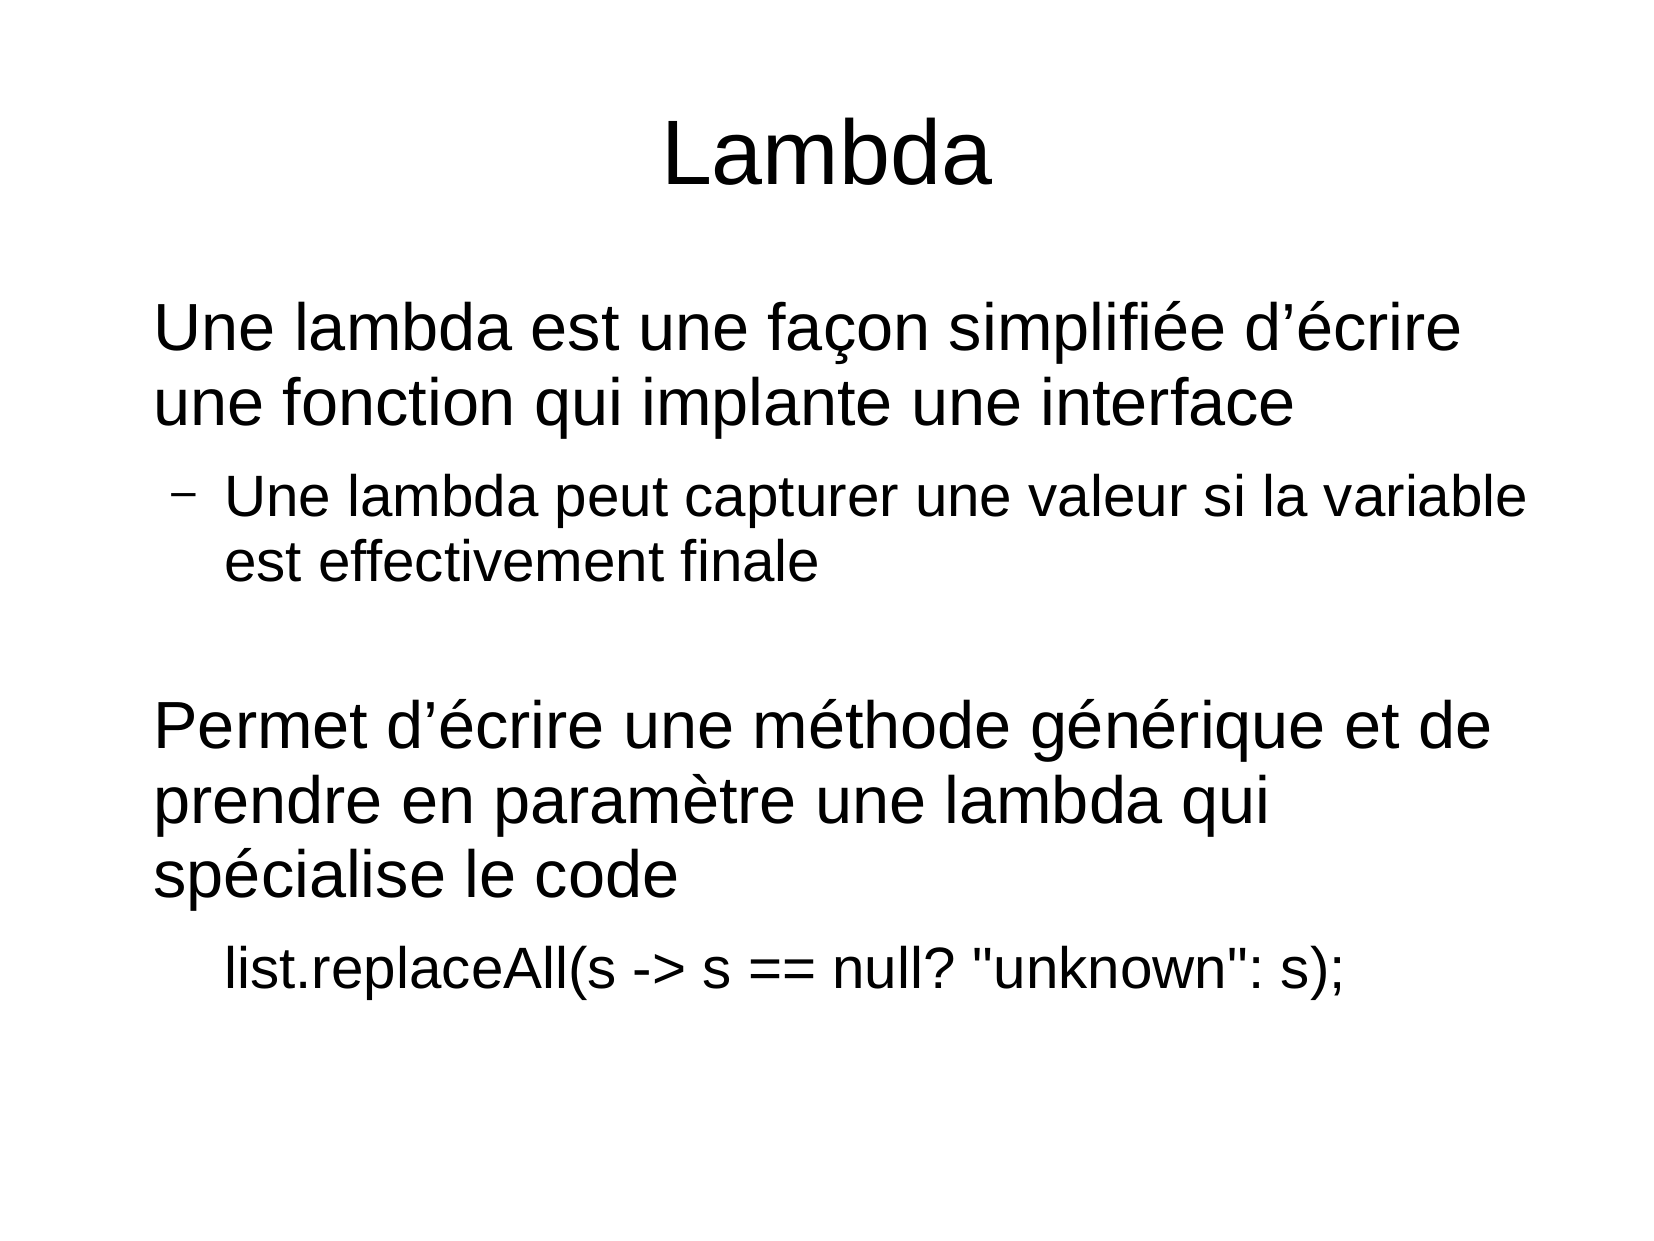

# Lambda
Une lambda est une façon simplifiée d’écrire une fonction qui implante une interface
Une lambda peut capturer une valeur si la variable est effectivement finale
Permet d’écrire une méthode générique et de prendre en paramètre une lambda qui spécialise le code
list.replaceAll(s -> s == null? "unknown": s);